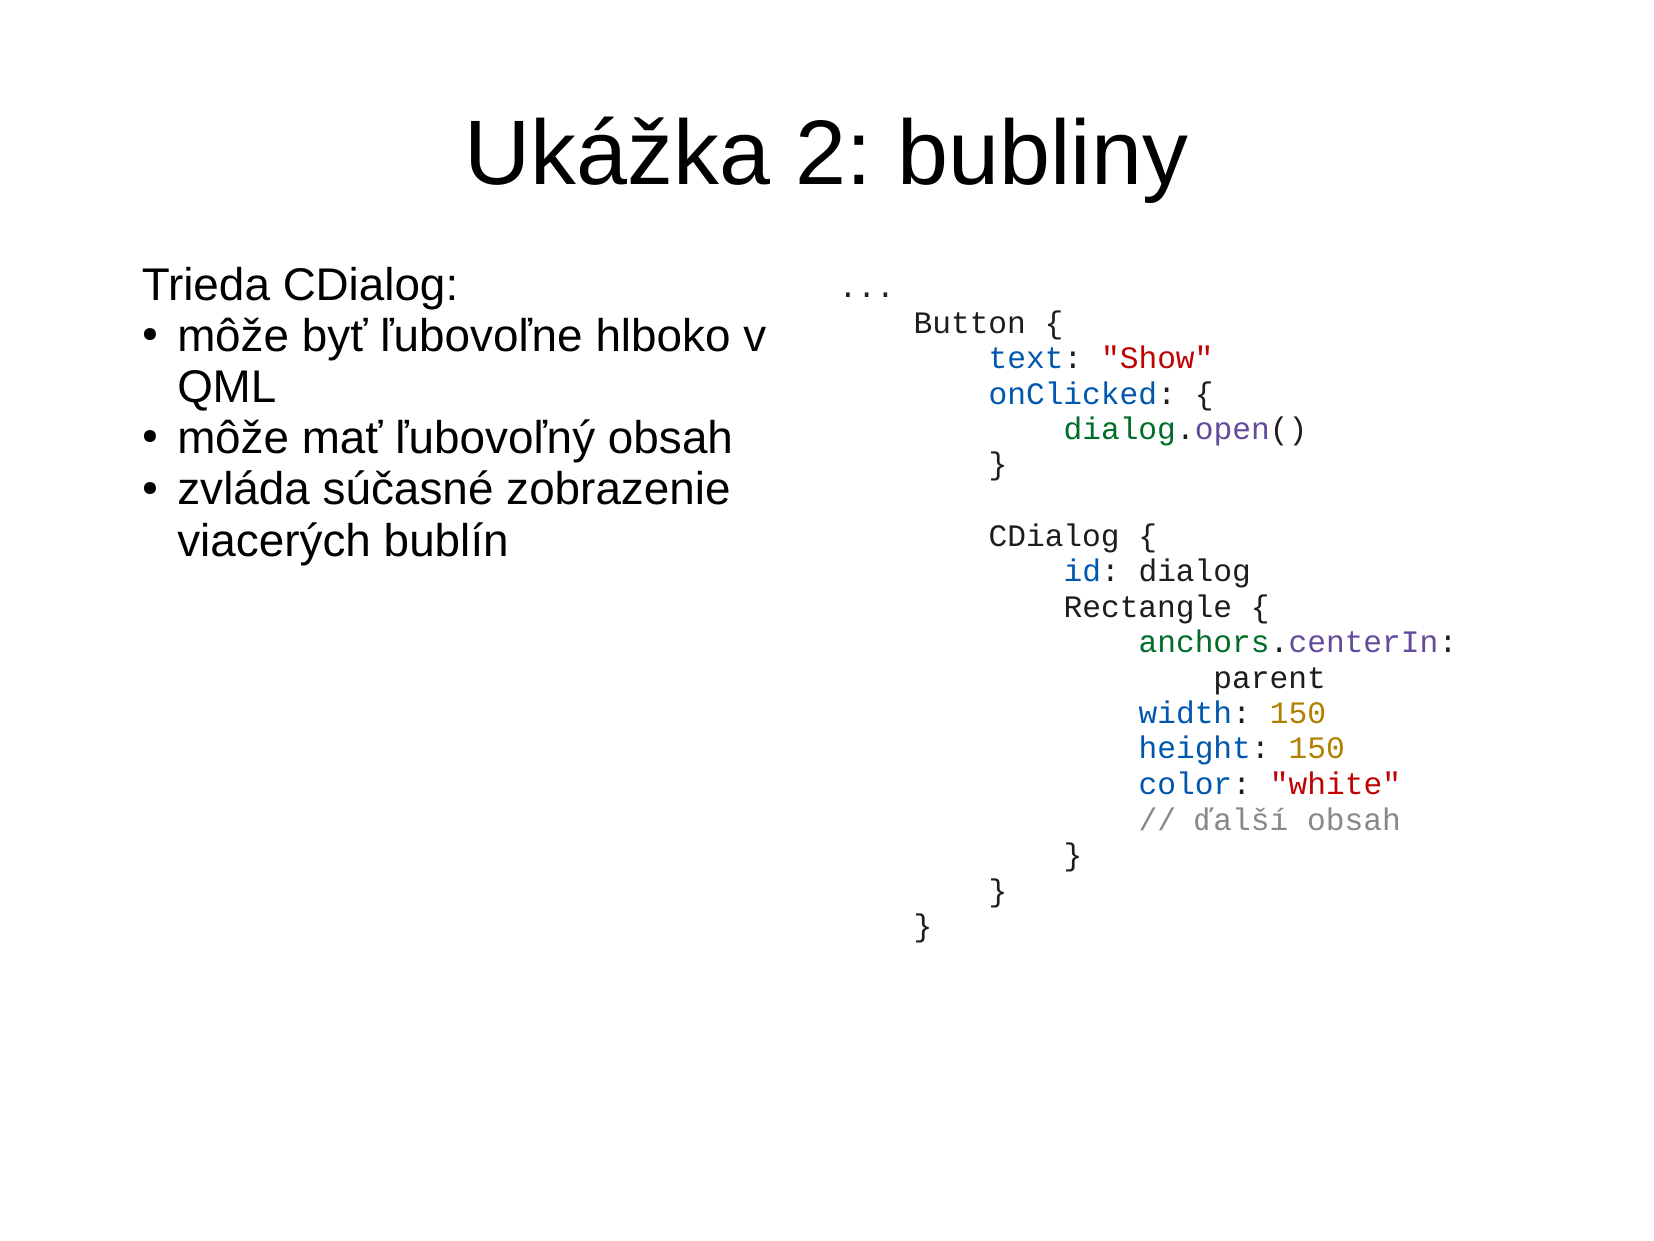

# Ukážka 2: bubliny
Trieda CDialog:
môže byť ľubovoľne hlboko v QML
môže mať ľubovoľný obsah
zvláda súčasné zobrazenie viacerých bublín
...
 Button {
 text: "Show"
 onClicked: {
 dialog.open()
 }
 CDialog {
 id: dialog
 Rectangle {
 anchors.centerIn: 	 parent
 width: 150
 height: 150
 color: "white"
 // ďalší obsah
 }
 }
 }